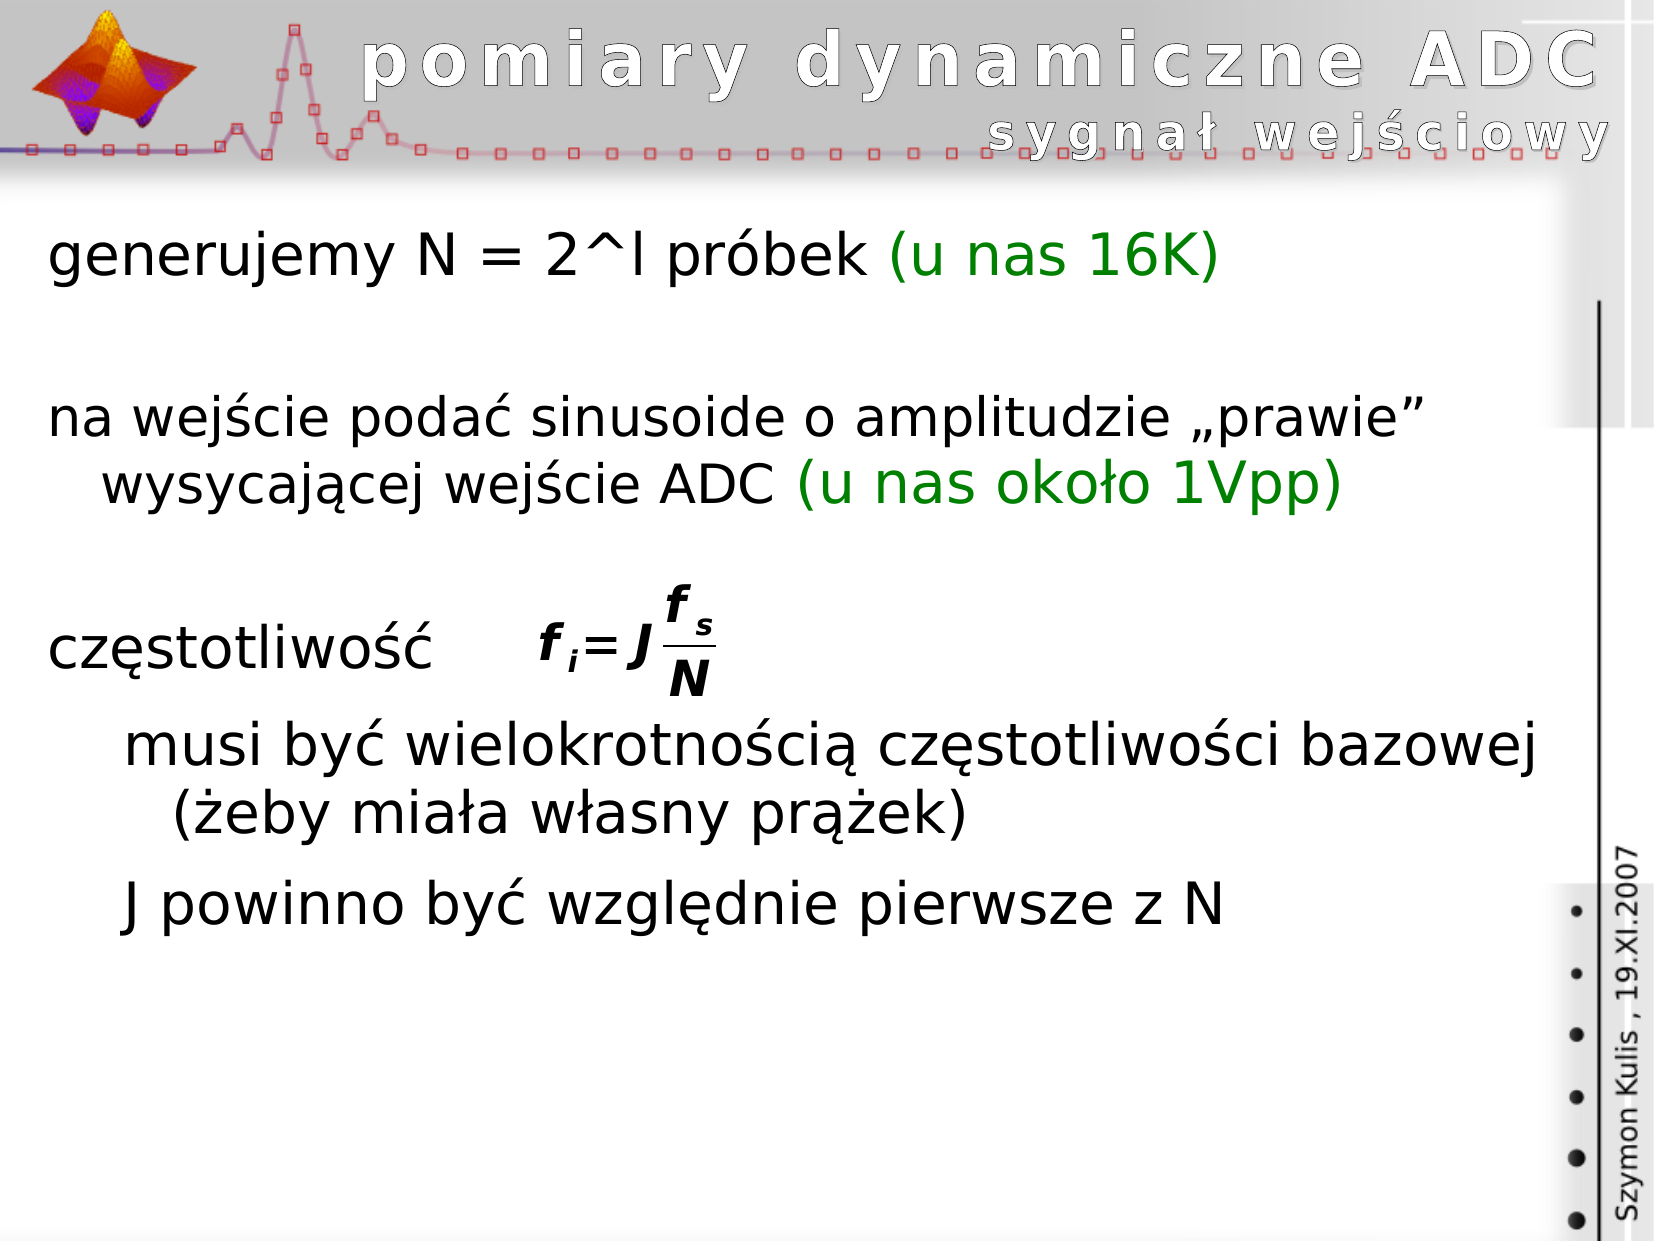

# pomiary dynamiczne ADC sygnał wejściowy
generujemy N = 2^l próbek (u nas 16K)
na wejście podać sinusoide o amplitudzie „prawie” wysycającej wejście ADC (u nas około 1Vpp)
częstotliwość
musi być wielokrotnością częstotliwości bazowej (żeby miała własny prążek)
J powinno być względnie pierwsze z N